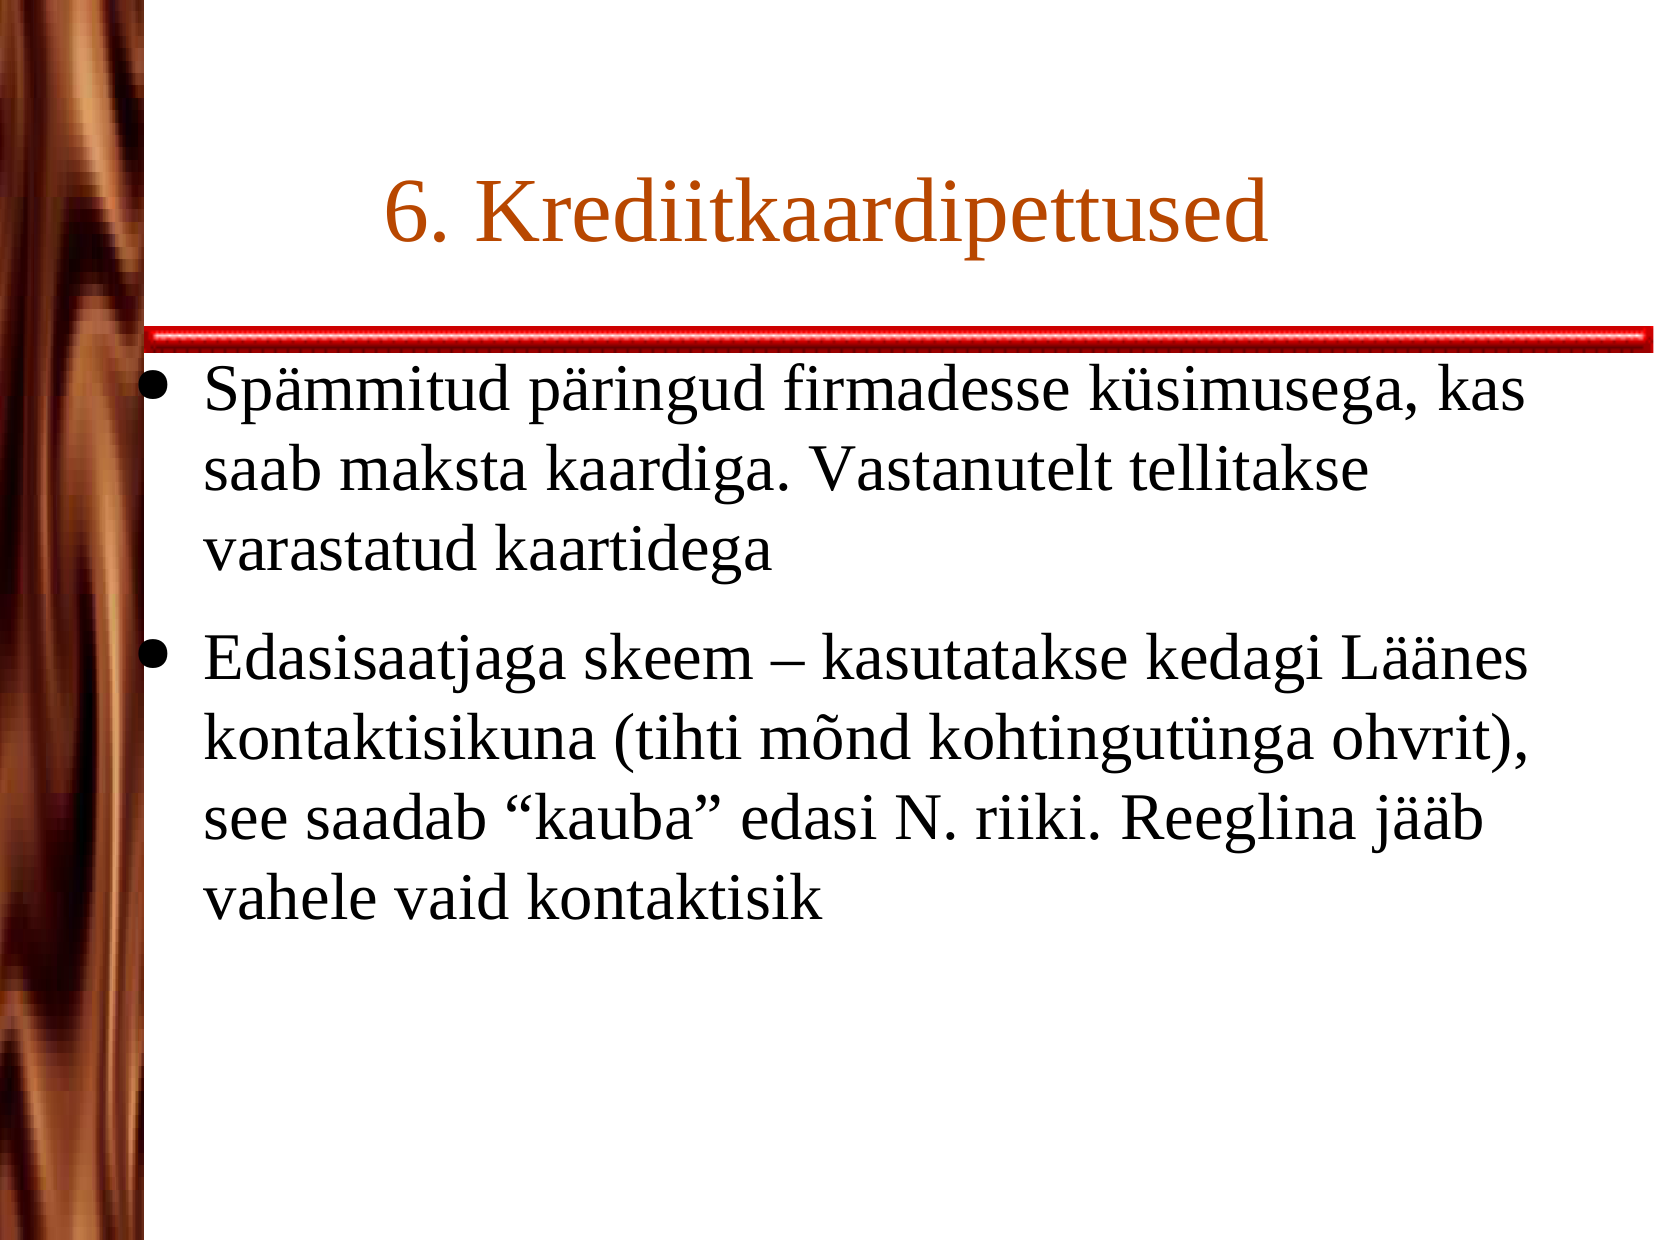

# 6. Krediitkaardipettused
Spämmitud päringud firmadesse küsimusega, kas saab maksta kaardiga. Vastanutelt tellitakse varastatud kaartidega
Edasisaatjaga skeem – kasutatakse kedagi Läänes kontaktisikuna (tihti mõnd kohtingutünga ohvrit), see saadab “kauba” edasi N. riiki. Reeglina jääb vahele vaid kontaktisik